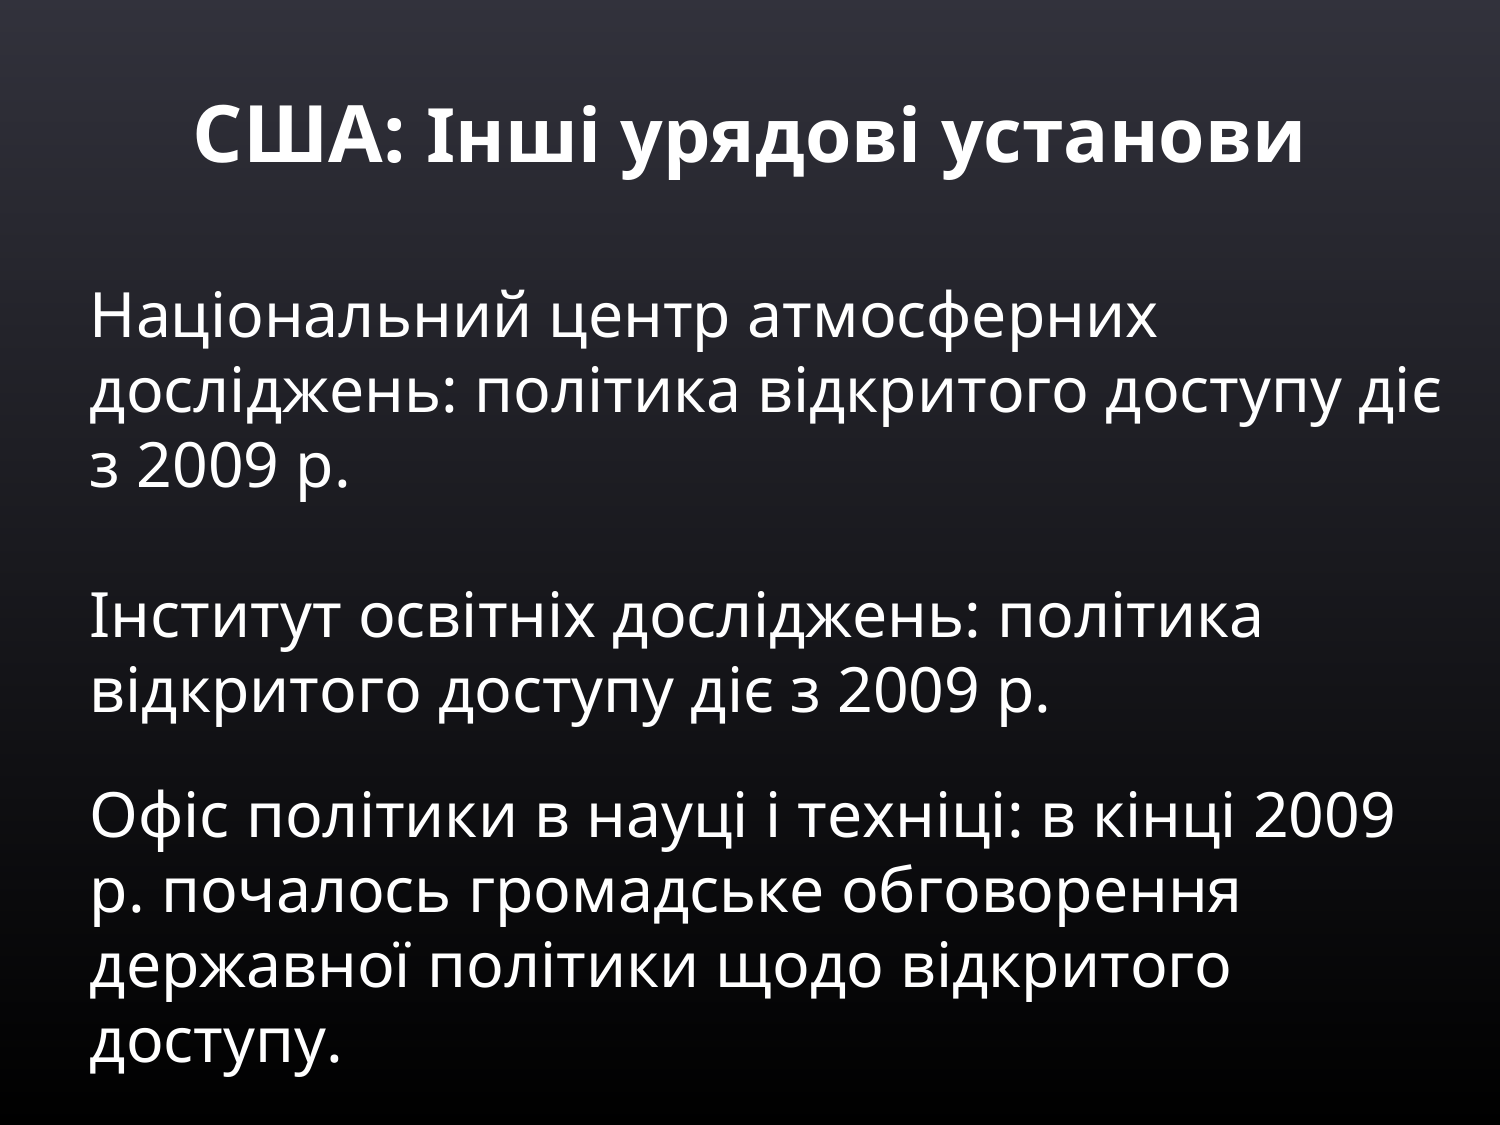

# США: Інші урядові установи
Національний центр атмосферних досліджень: політика відкритого доступу діє з 2009 р.
Інститут освітніх досліджень: політика відкритого доступу діє з 2009 р.
Офіс політики в науці і техніці: в кінці 2009 р. почалось громадське обговорення державної політики щодо відкритого доступу.